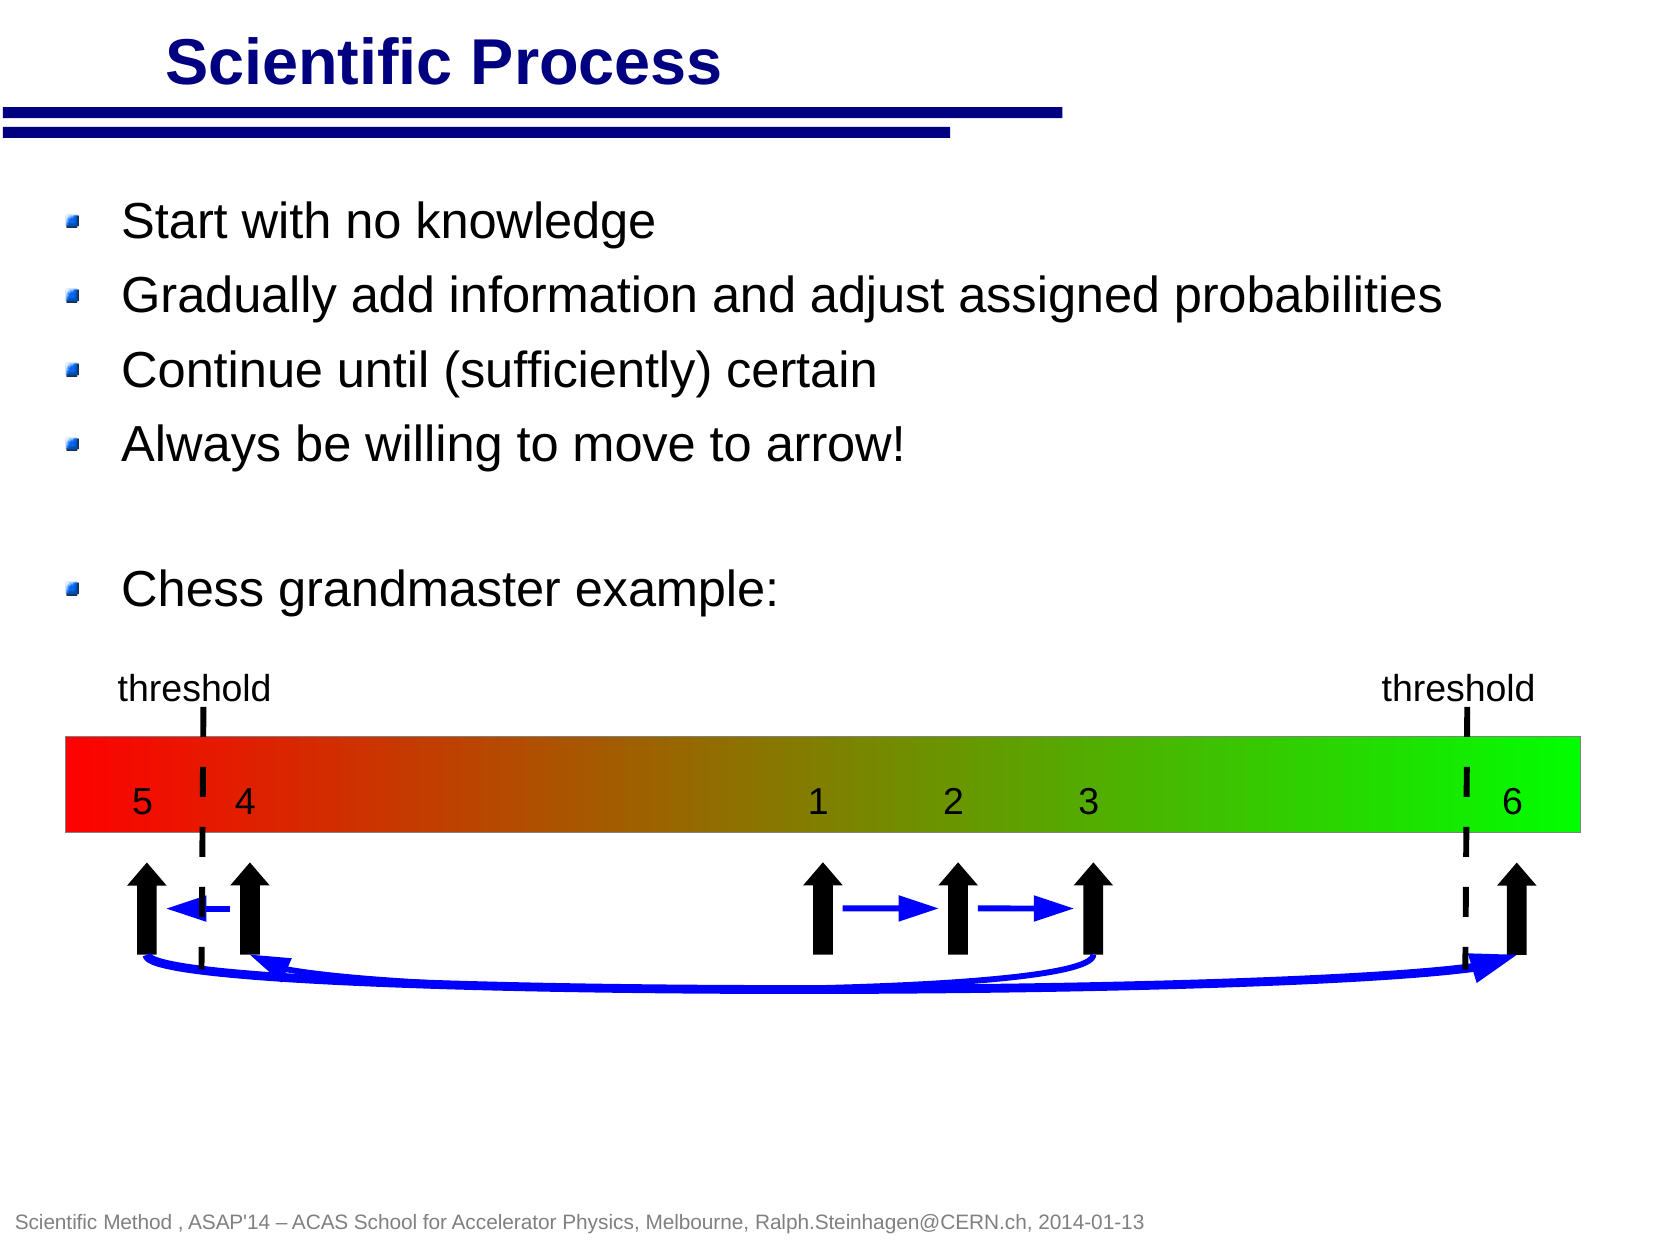

# Scientific Process
Start with no knowledge
Gradually add information and adjust assigned probabilities
Continue until (sufficiently) certain
Always be willing to move to arrow!
Chess grandmaster example:
threshold
threshold
5
6
4
1
2
3